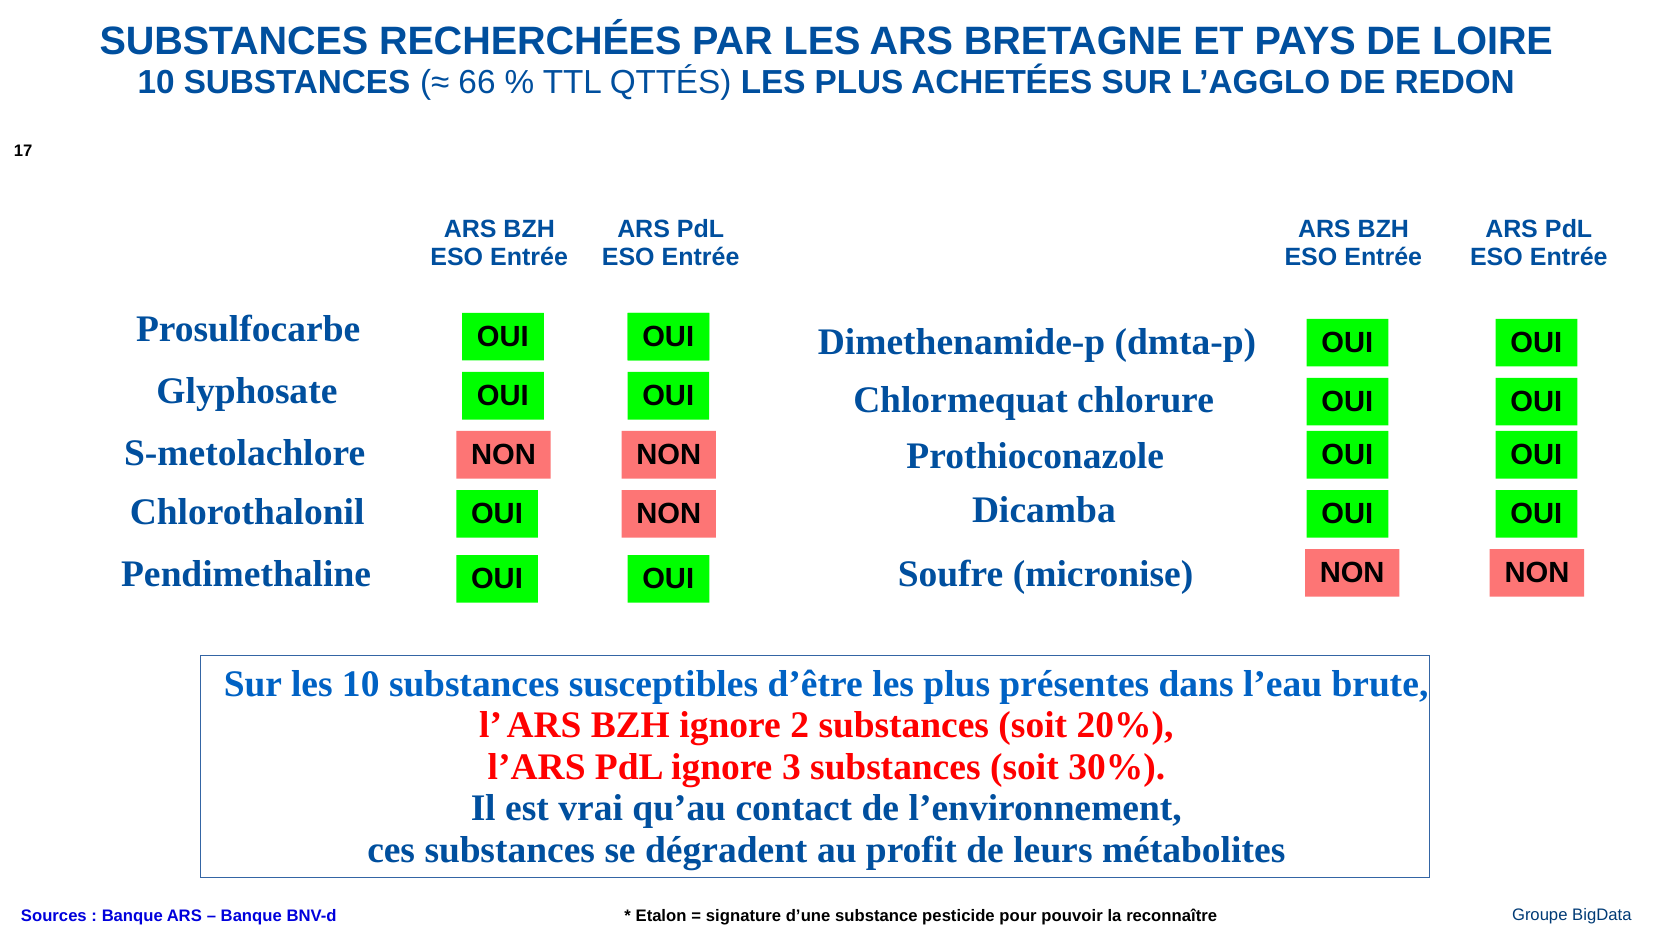

SUBSTANCES RECHERCHÉES PAR LES ARS BRETAGNE ET PAYS DE LOIRE
10 SUBSTANCES (≈ 66 % TTL QTTÉS) LES PLUS ACHETÉES SUR L’AGGLO DE REDON
ARS BZH
ESO Entrée
ARS PdL
ESO Entrée
ARS BZH
ESO Entrée
ARS PdL
ESO Entrée
Prosulfocarbe
OUI
OUI
OUI
Dimethenamide-p (dmta-p)
OUI
OUI
Glyphosate
Chlormequat chlorure
OUI
OUI
OUI
OUI
S-metolachlore
Prothioconazole
NON
NON
OUI
OUI
Dicamba
Chlorothalonil
OUI
NON
OUI
OUI
Soufre (micronise)
Pendimethaline
NON
NON
OUI
OUI
Sur les 10 substances susceptibles d’être les plus présentes dans l’eau brute,
l’ ARS BZH ignore 2 substances (soit 20%),
l’ARS PdL ignore 3 substances (soit 30%).
Il est vrai qu’au contact de l’environnement,
ces substances se dégradent au profit de leurs métabolites
Groupe BigData
Sources : Banque ARS – Banque BNV-d
* Etalon = signature d’une substance pesticide pour pouvoir la reconnaître